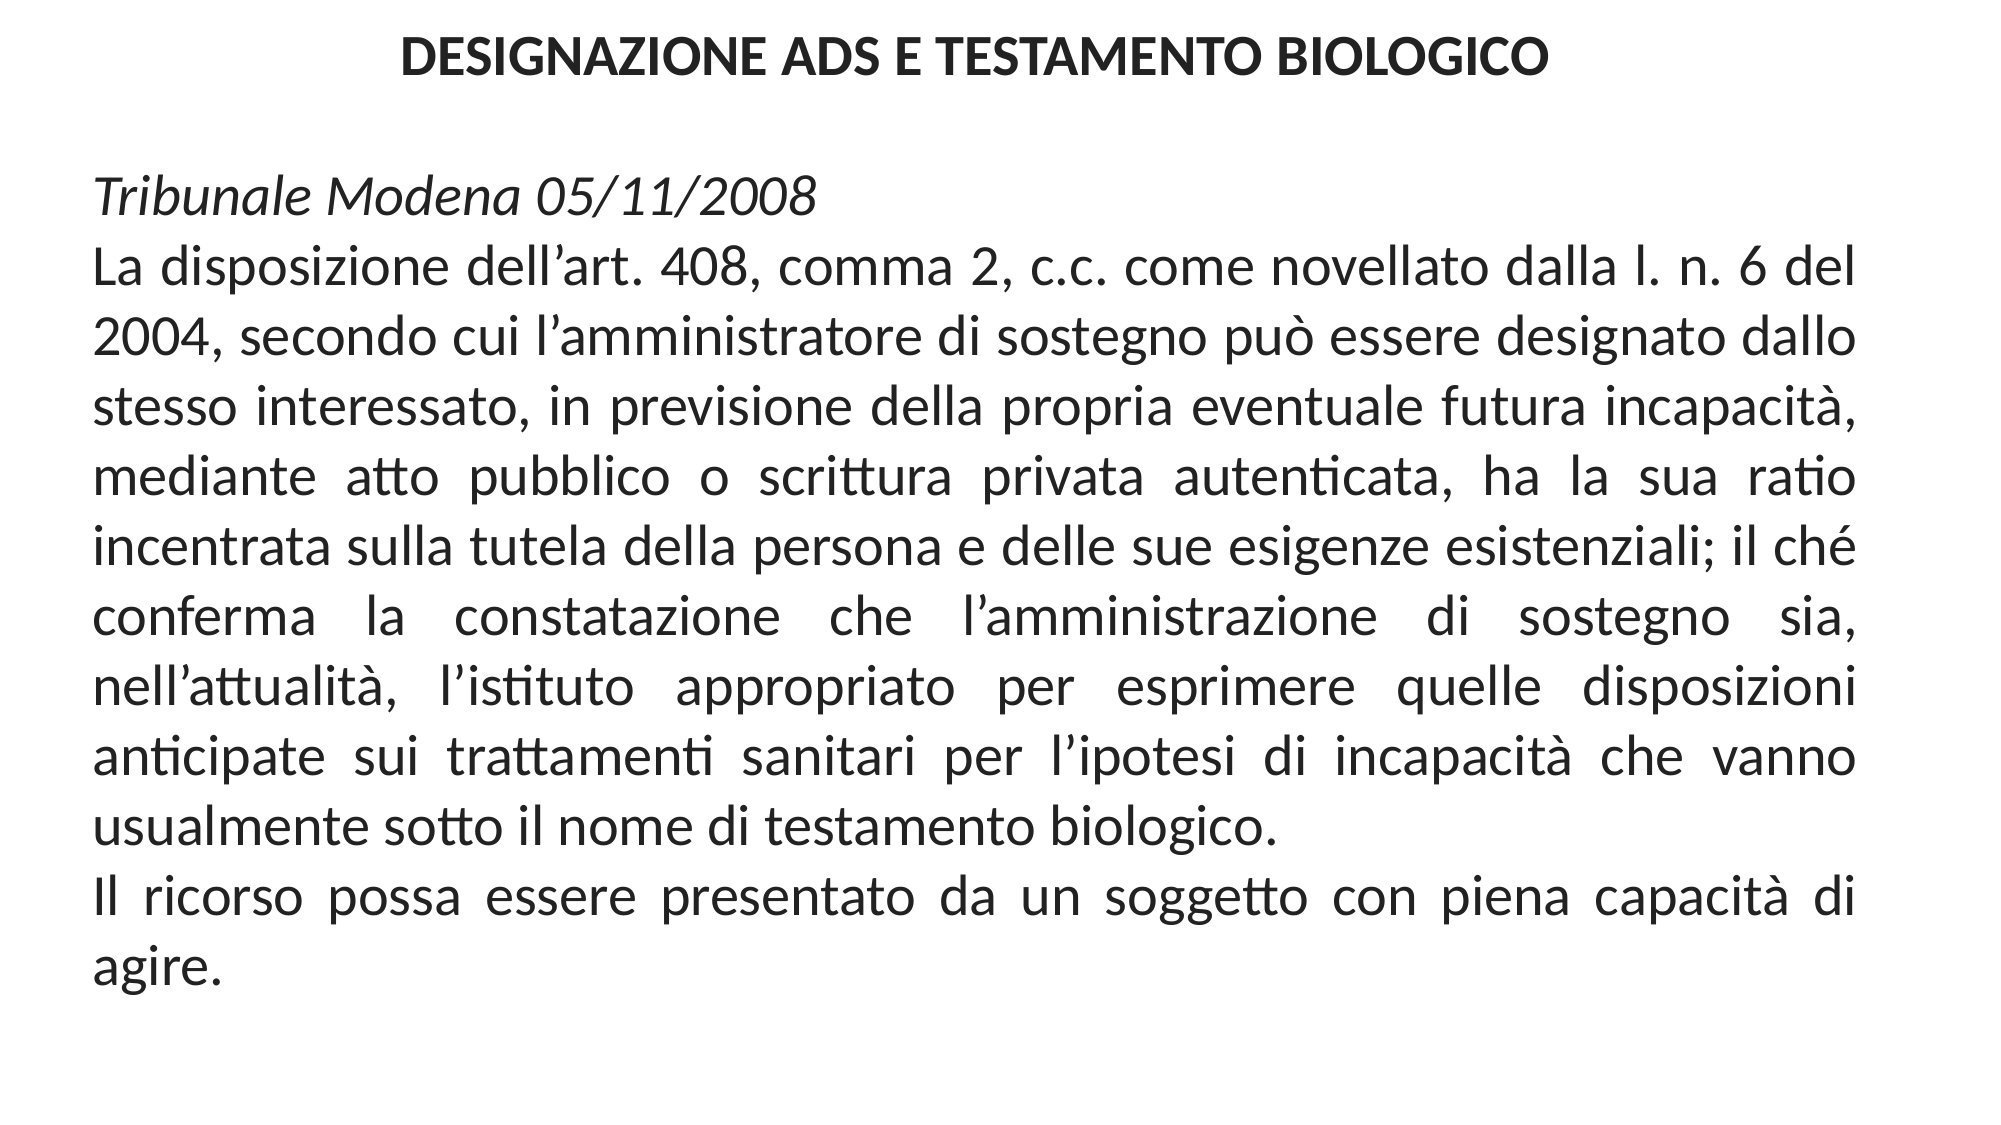

DESIGNAZIONE ADS E TESTAMENTO BIOLOGICO
Tribunale Modena 05/11/2008
La disposizione dell’art. 408, comma 2, c.c. come novellato dalla l. n. 6 del 2004, secondo cui l’amministratore di sostegno può essere designato dallo stesso interessato, in previsione della propria eventuale futura incapacità, mediante atto pubblico o scrittura privata autenticata, ha la sua ratio incentrata sulla tutela della persona e delle sue esigenze esistenziali; il ché conferma la constatazione che l’amministrazione di sostegno sia, nell’attualità, l’istituto appropriato per esprimere quelle disposizioni anticipate sui trattamenti sanitari per l’ipotesi di incapacità che vanno usualmente sotto il nome di testamento biologico.
Il ricorso possa essere presentato da un soggetto con piena capacità di agire.